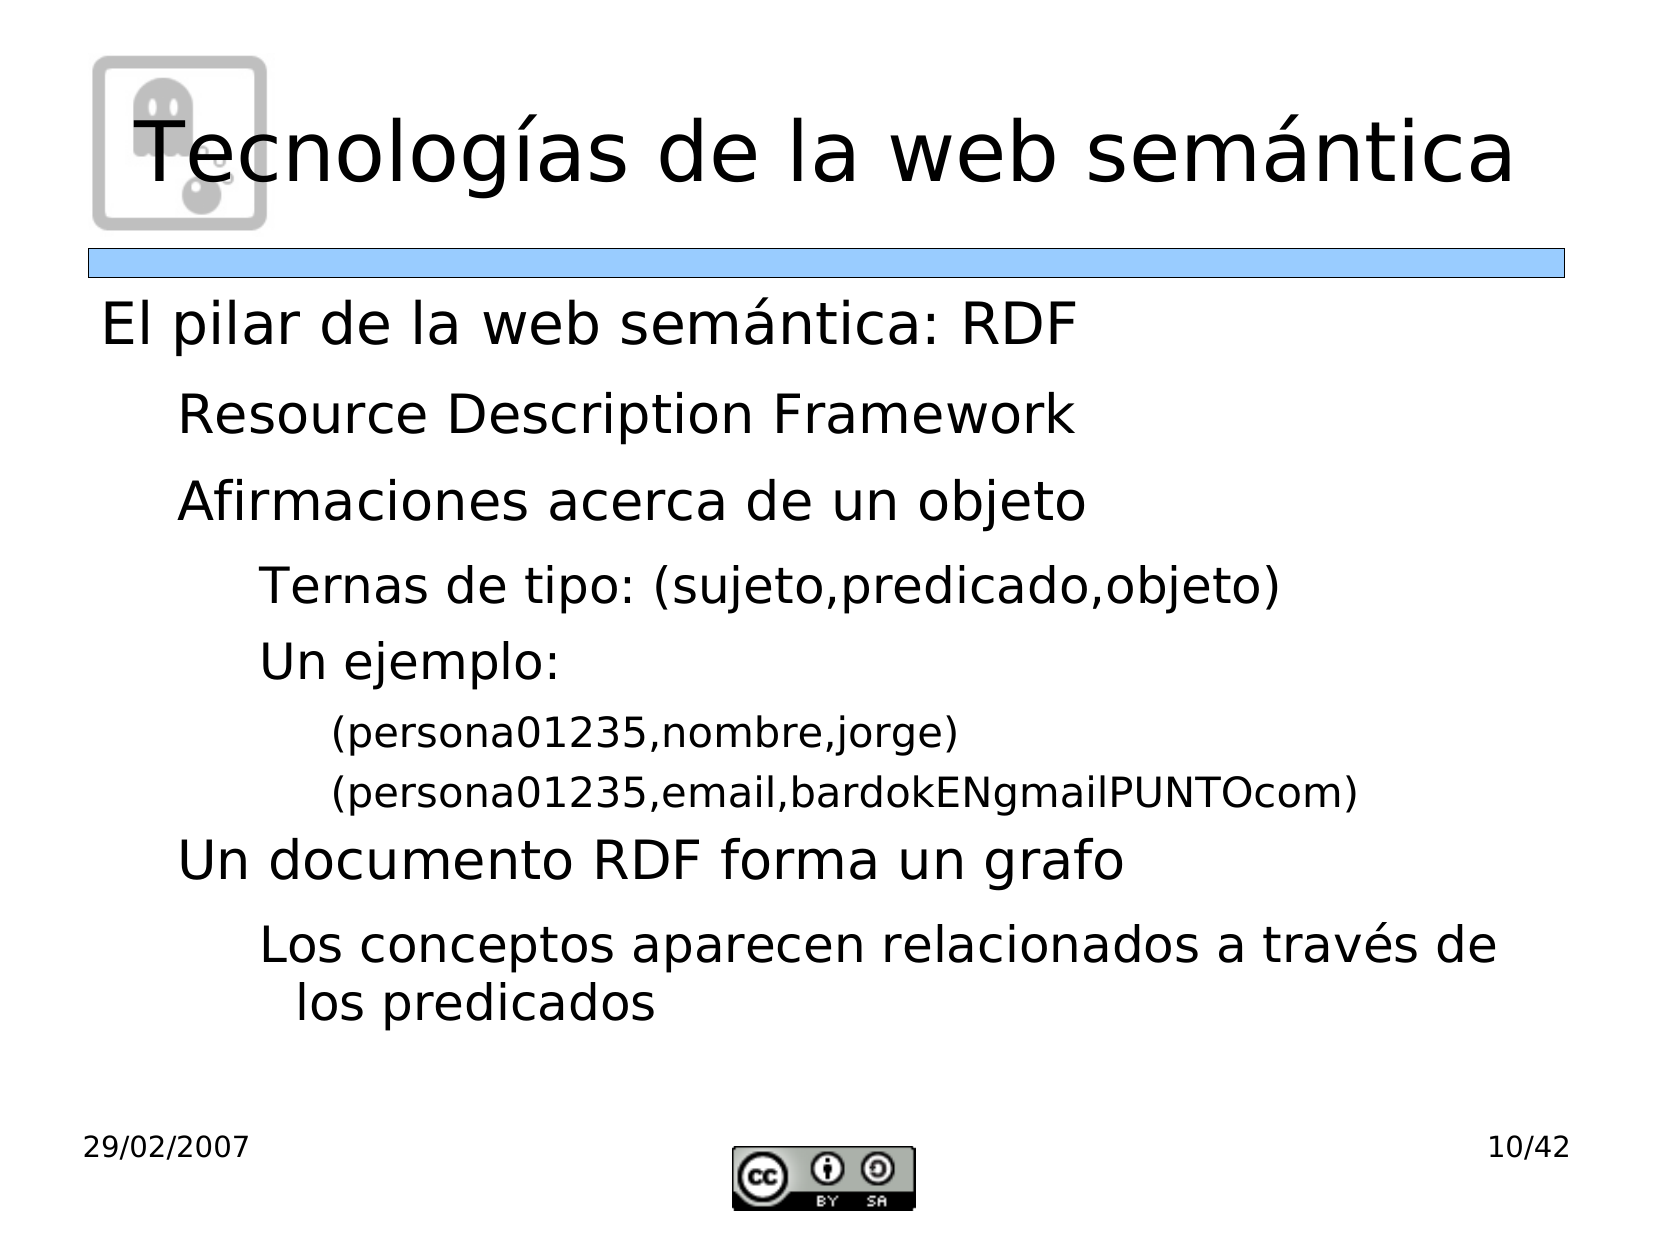

# Tecnologías de la web semántica
El pilar de la web semántica: RDF
Resource Description Framework
Afirmaciones acerca de un objeto
Ternas de tipo: (sujeto,predicado,objeto)
Un ejemplo:
(persona01235,nombre,jorge)
(persona01235,email,bardokENgmailPUNTOcom)
Un documento RDF forma un grafo
Los conceptos aparecen relacionados a través de los predicados